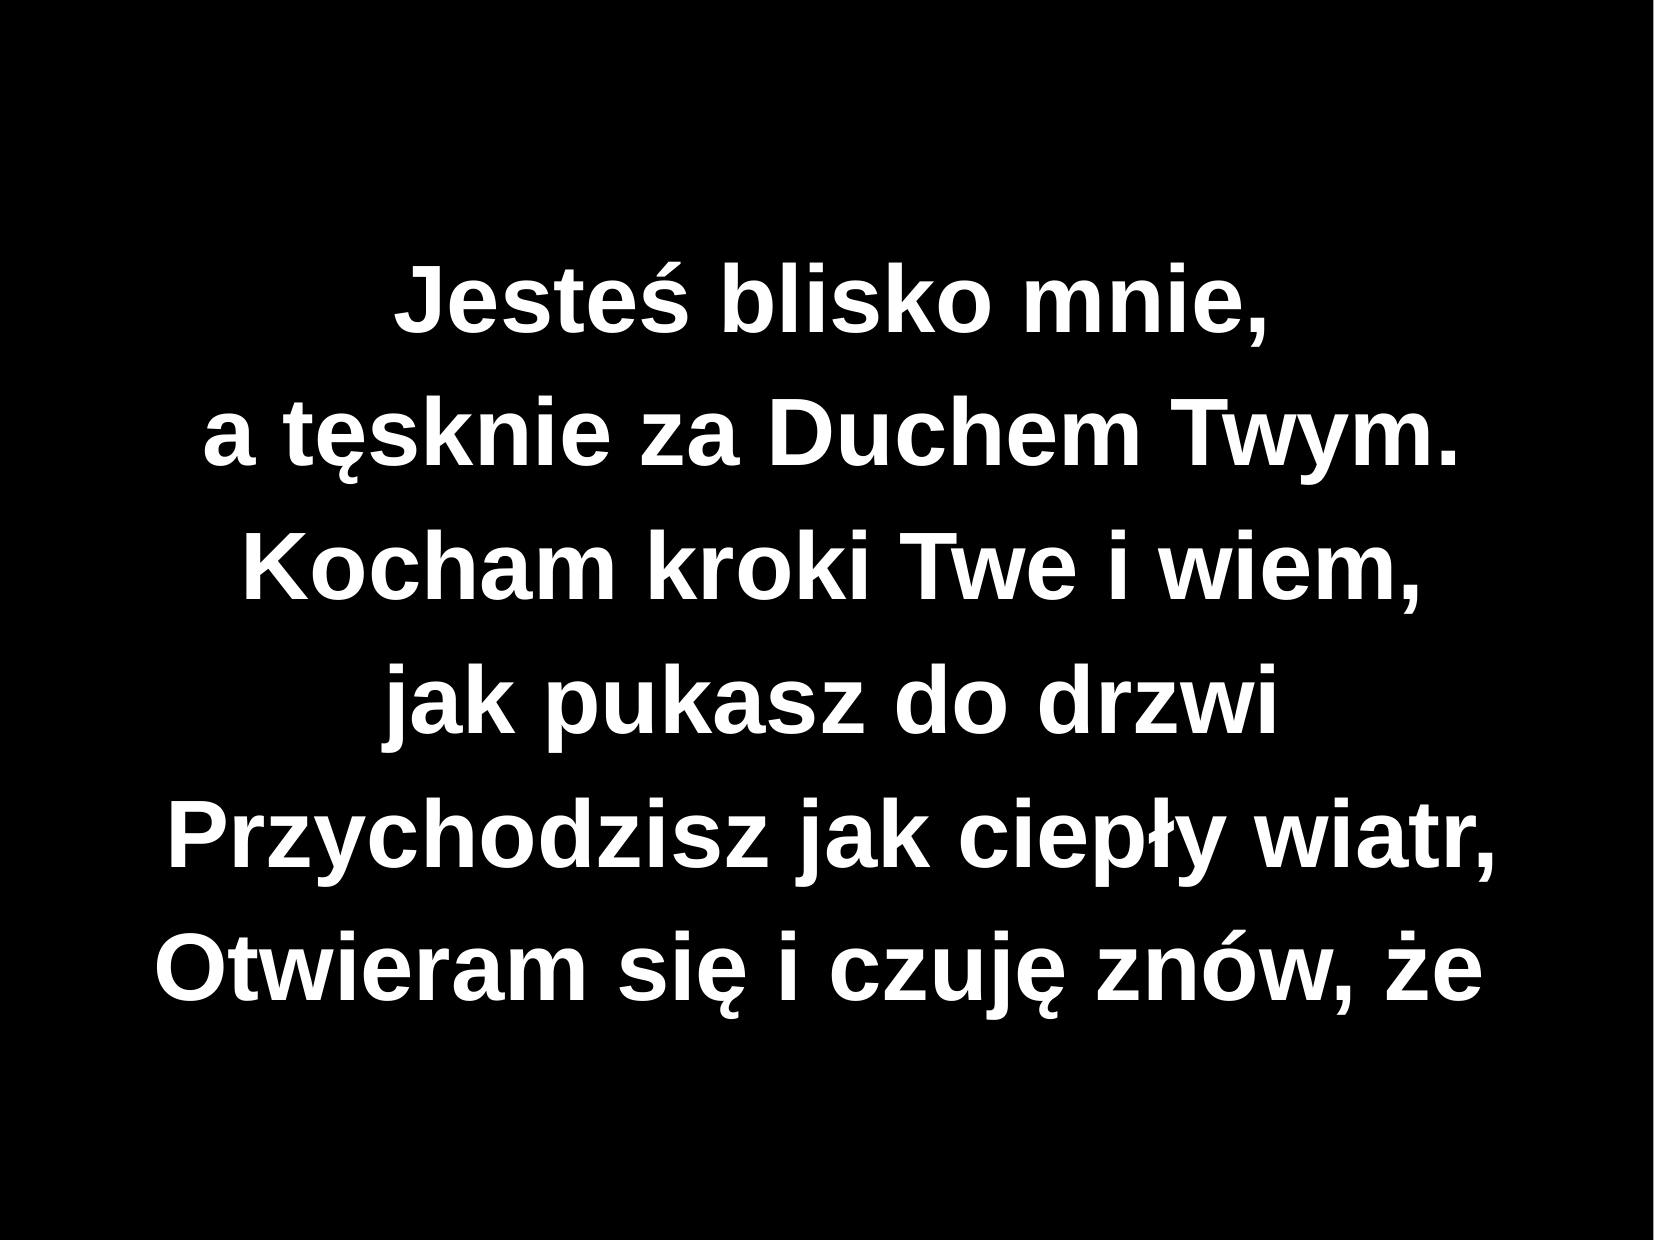

# Jesteś blisko mnie,
a tęsknie za Duchem Twym.
Kocham kroki Twe i wiem,
jak pukasz do drzwi
Przychodzisz jak ciepły wiatr,
Otwieram się i czuję znów, że